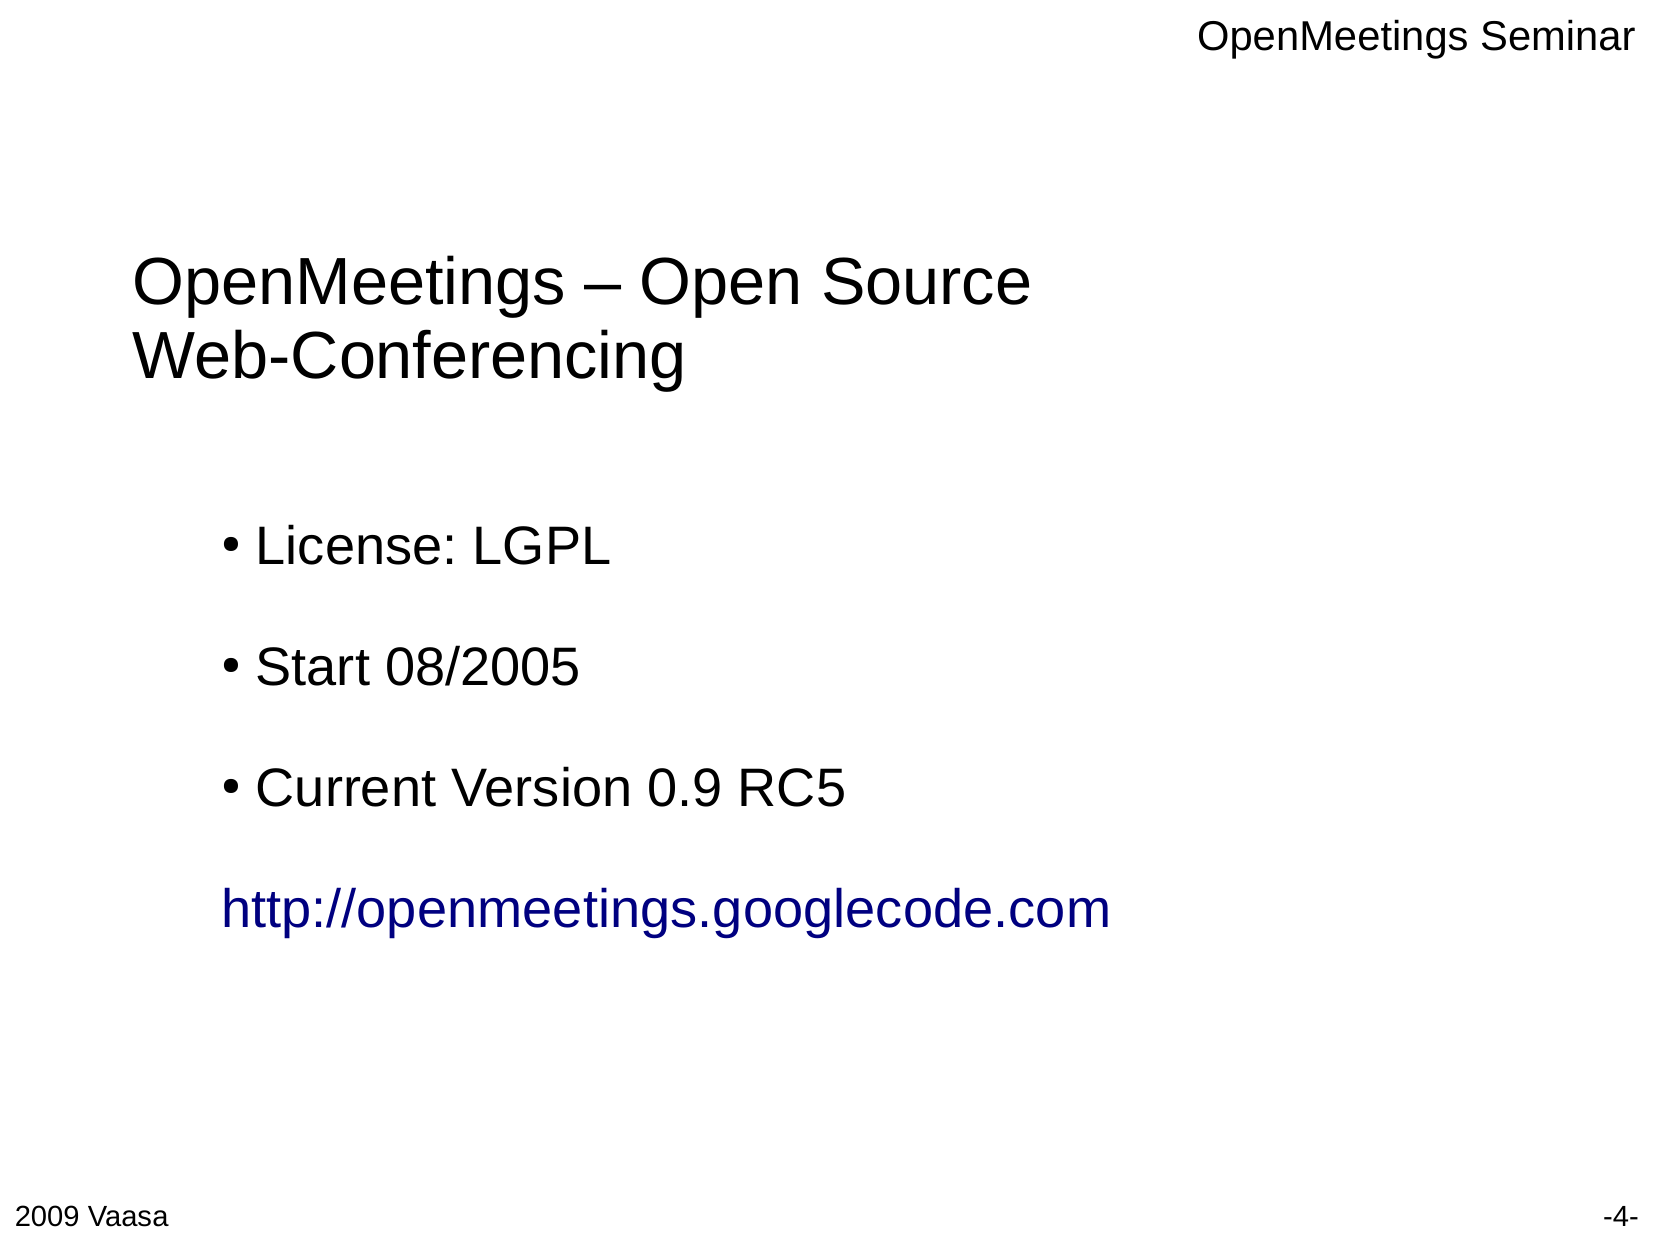

# OpenMeetings Seminar
OpenMeetings – Open Source Web-Conferencing
 License: LGPL
 Start 08/2005
 Current Version 0.9 RC5
http://openmeetings.googlecode.com
-4-
2009 Vaasa